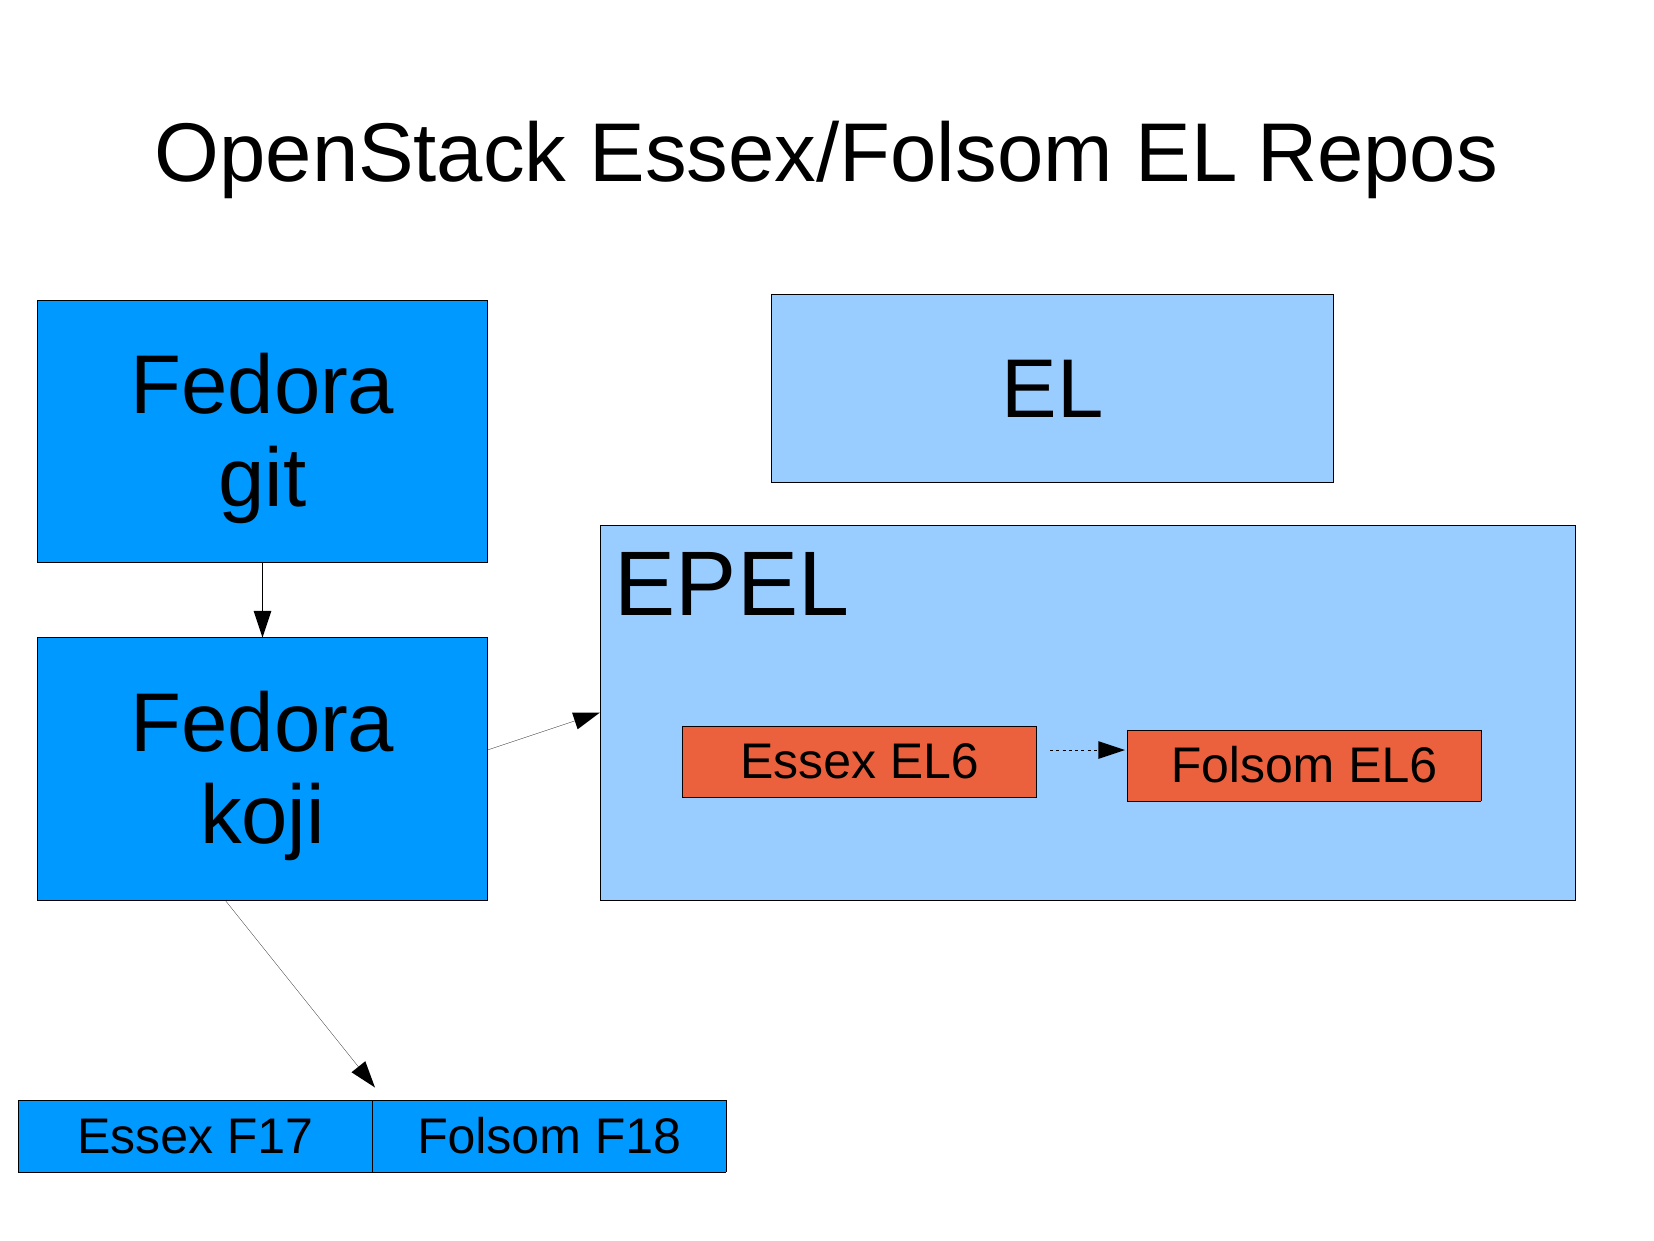

# OpenStack Essex/Folsom EL Repos
EL
Fedora
git
EPEL
Fedora
koji
| Essex EL6 |
| --- |
| Folsom EL6 |
| --- |
| Essex F17 | Folsom F18 |
| --- | --- |